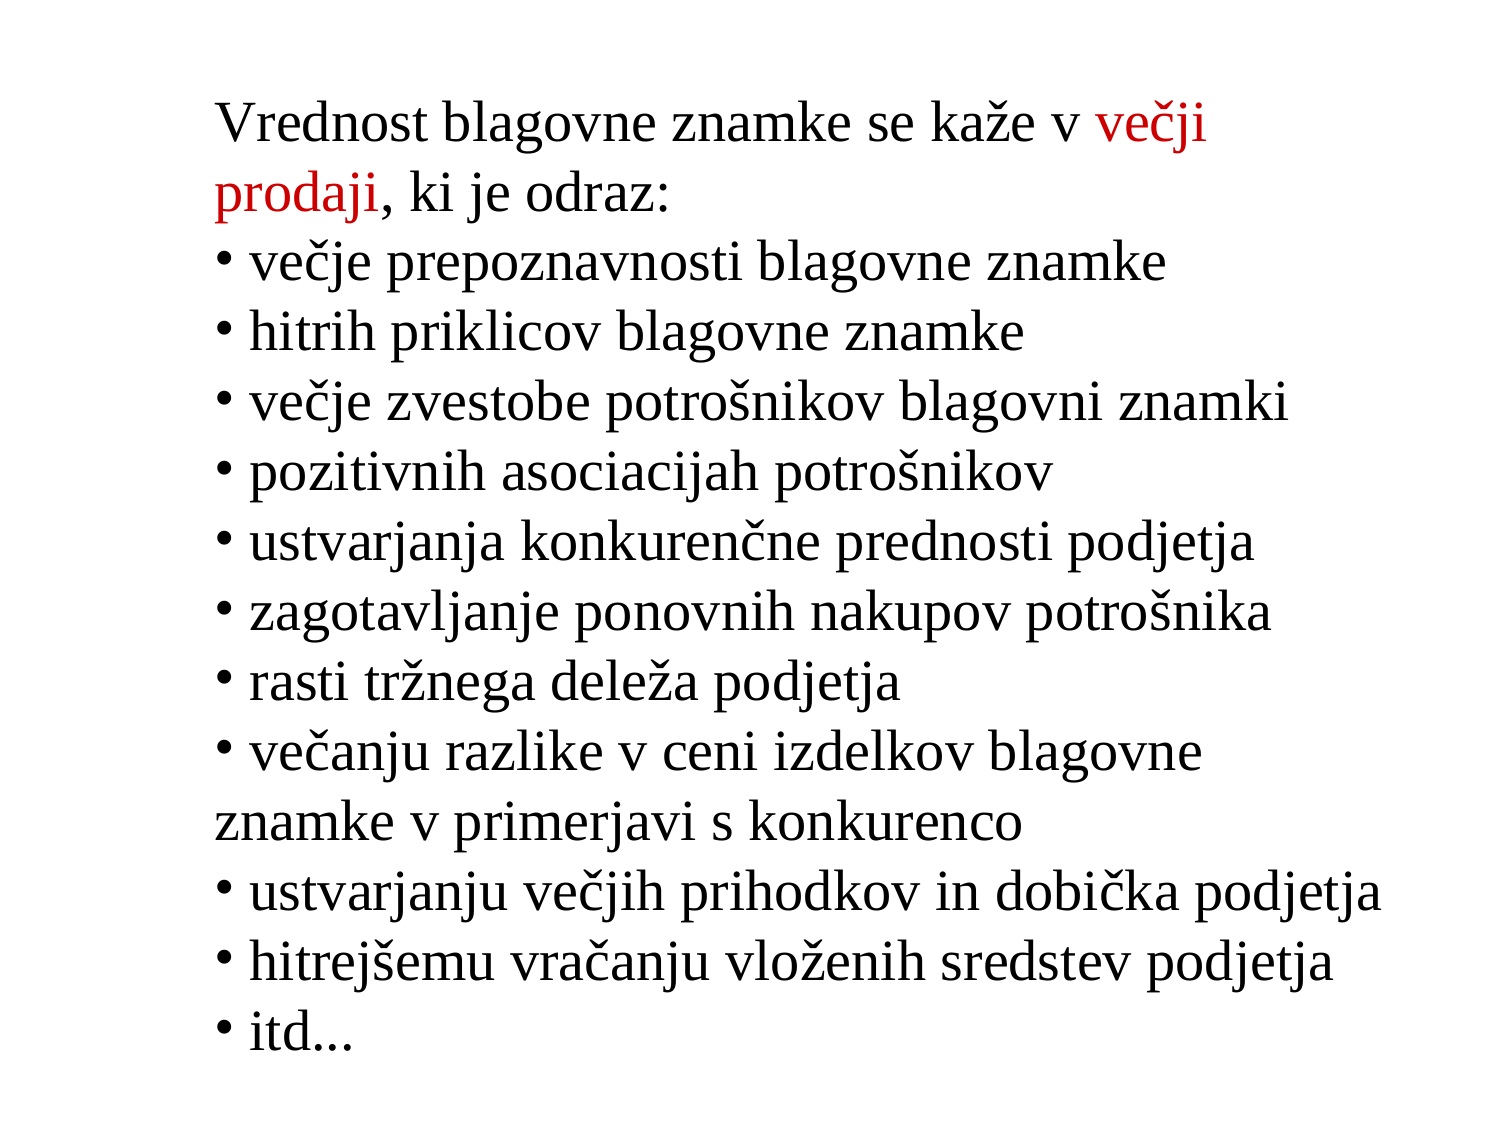

Vrednost blagovne znamke se kaže v večji prodaji, ki je odraz:
 večje prepoznavnosti blagovne znamke
 hitrih priklicov blagovne znamke
 večje zvestobe potrošnikov blagovni znamki
 pozitivnih asociacijah potrošnikov
 ustvarjanja konkurenčne prednosti podjetja
 zagotavljanje ponovnih nakupov potrošnika
 rasti tržnega deleža podjetja
 večanju razlike v ceni izdelkov blagovne znamke v primerjavi s konkurenco
 ustvarjanju večjih prihodkov in dobička podjetja
 hitrejšemu vračanju vloženih sredstev podjetja
 itd...